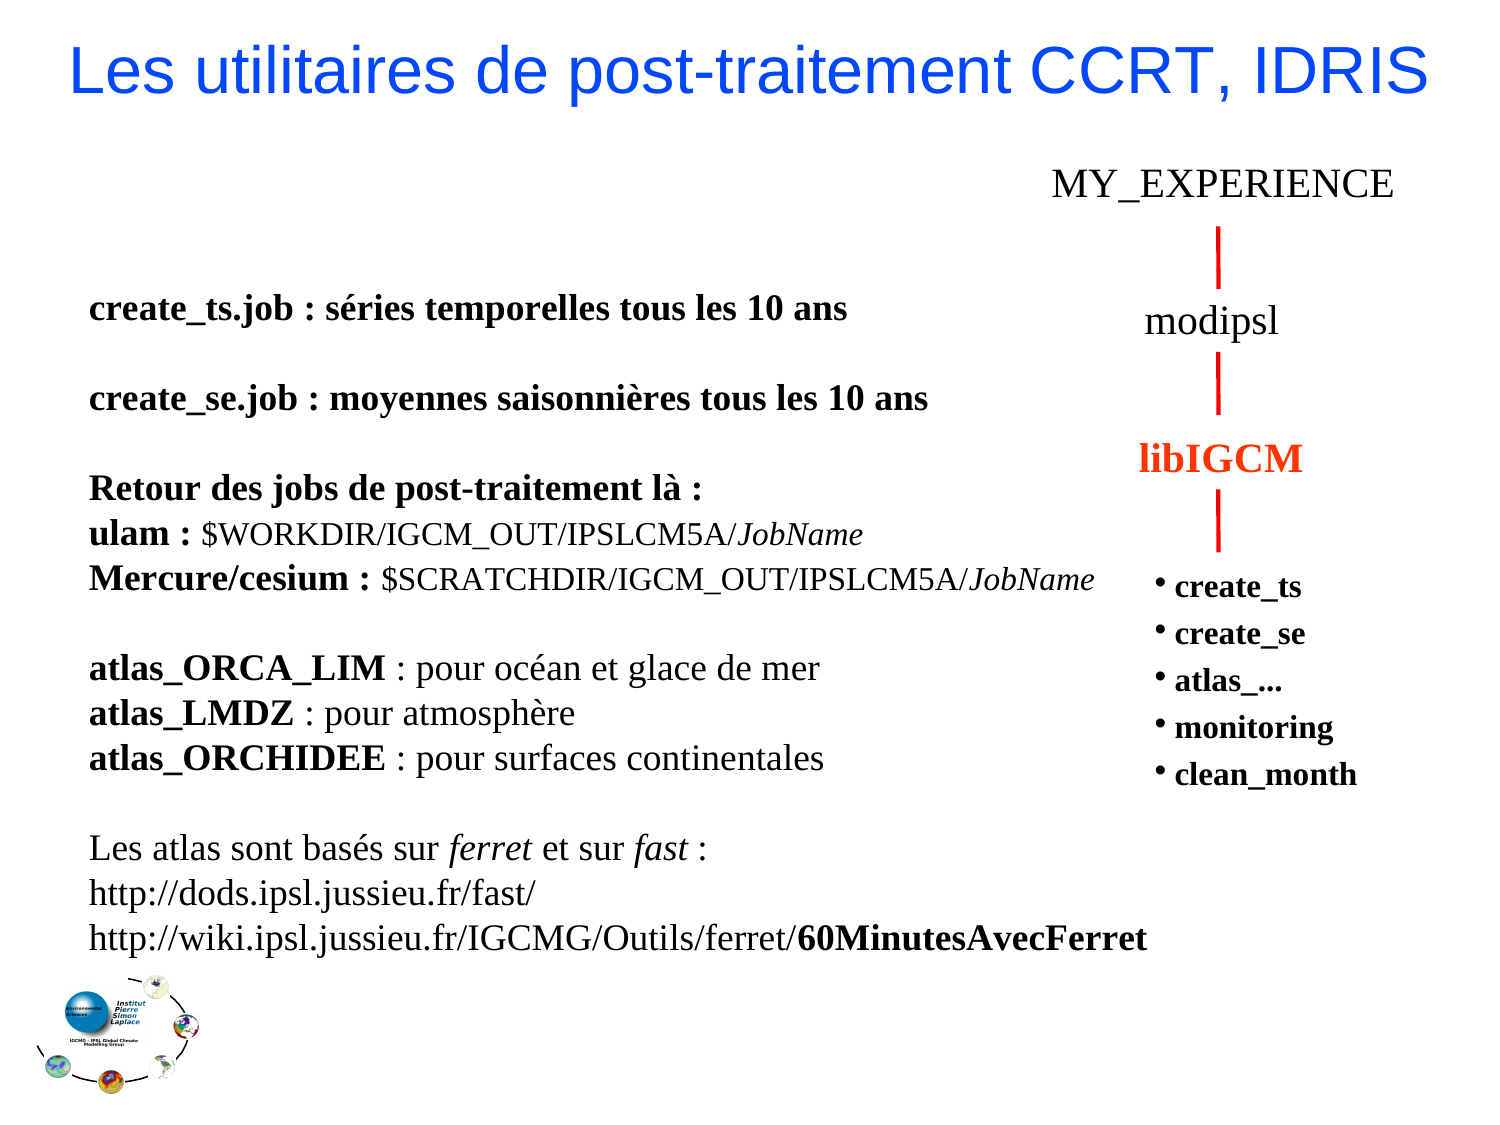

Les utilitaires de post-traitement CCRT, IDRIS
MY_EXPERIENCE
create_ts.job : séries temporelles tous les 10 ans
create_se.job : moyennes saisonnières tous les 10 ans
Retour des jobs de post-traitement là :
ulam : $WORKDIR/IGCM_OUT/IPSLCM5A/JobName
Mercure/cesium : $SCRATCHDIR/IGCM_OUT/IPSLCM5A/JobName
atlas_ORCA_LIM : pour océan et glace de mer
atlas_LMDZ : pour atmosphère
atlas_ORCHIDEE : pour surfaces continentales
Les atlas sont basés sur ferret et sur fast :
http://dods.ipsl.jussieu.fr/fast/
http://wiki.ipsl.jussieu.fr/IGCMG/Outils/ferret/60MinutesAvecFerret
modipsl
libIGCM
 create_ts
 create_se
 atlas_...
 monitoring
 clean_month